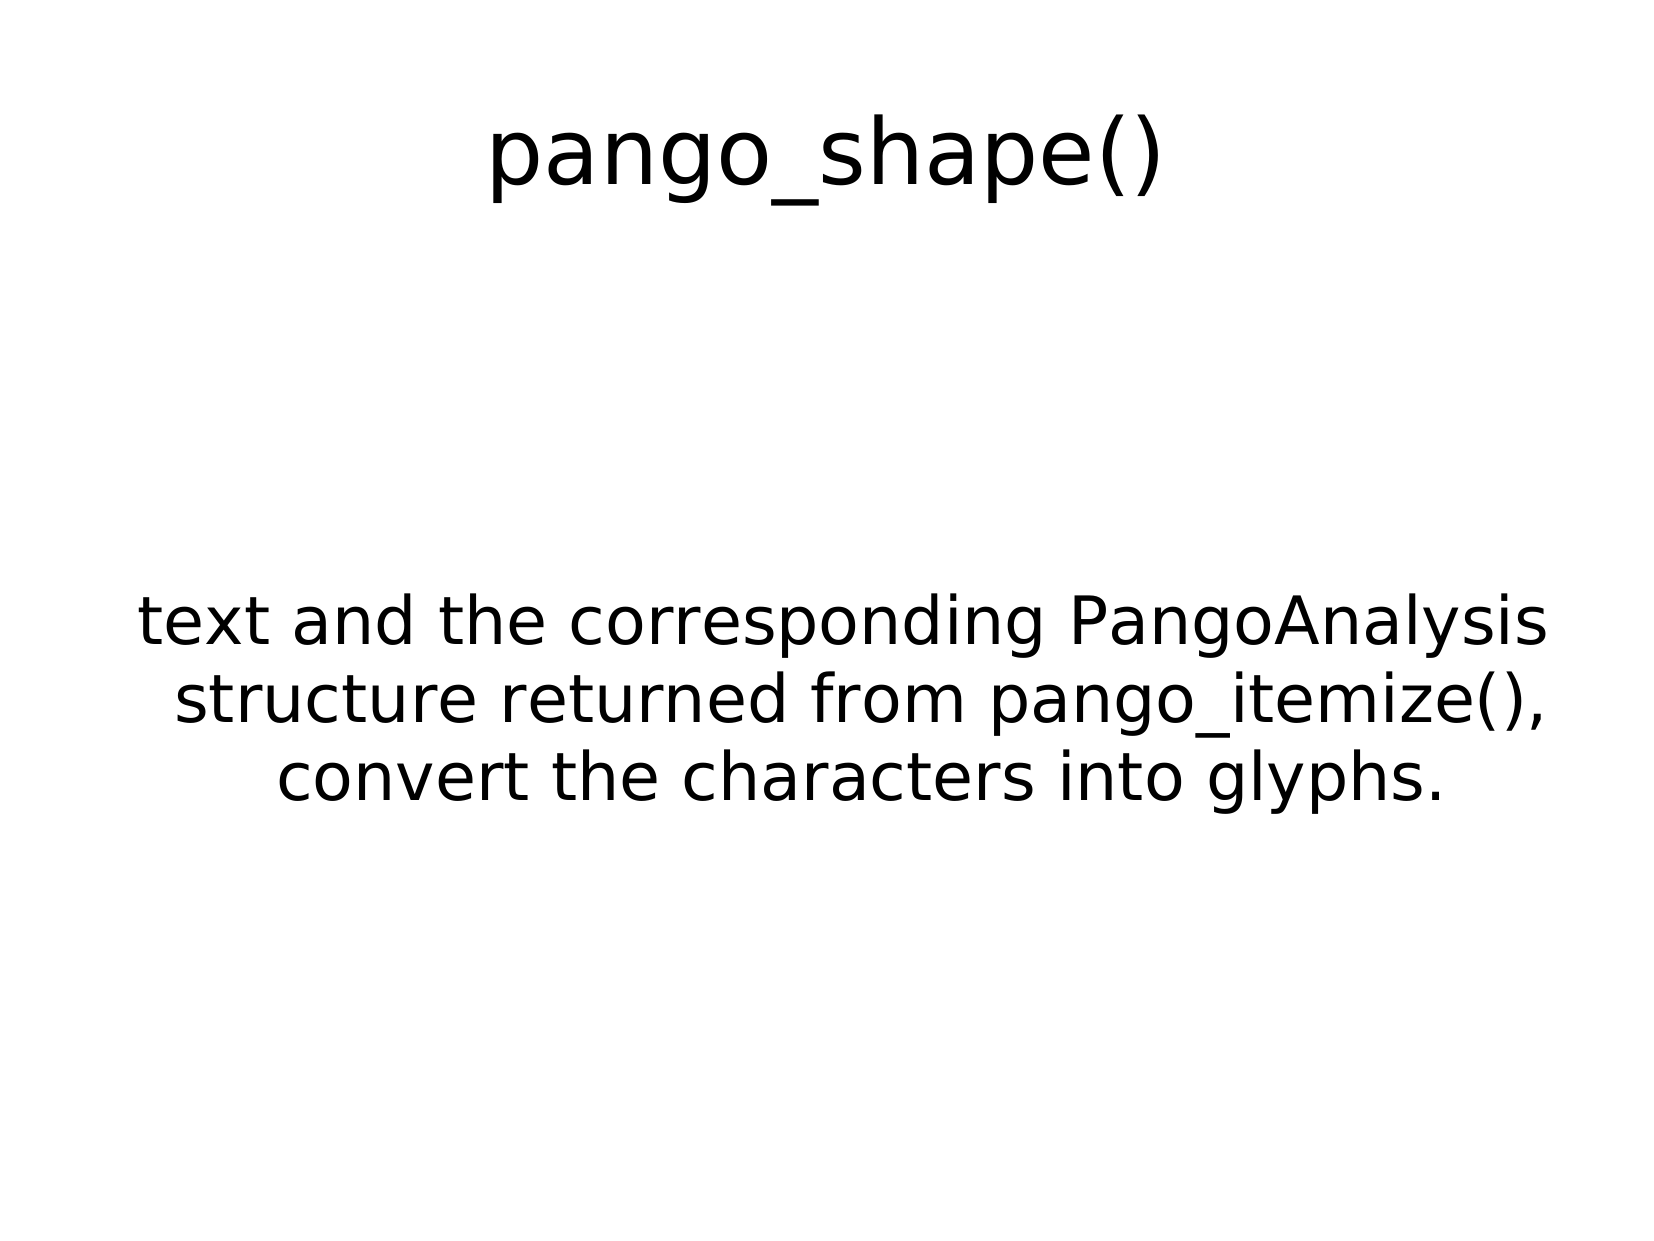

# pango_shape()
text and the corresponding PangoAnalysis structure returned from pango_itemize(), convert the characters into glyphs.